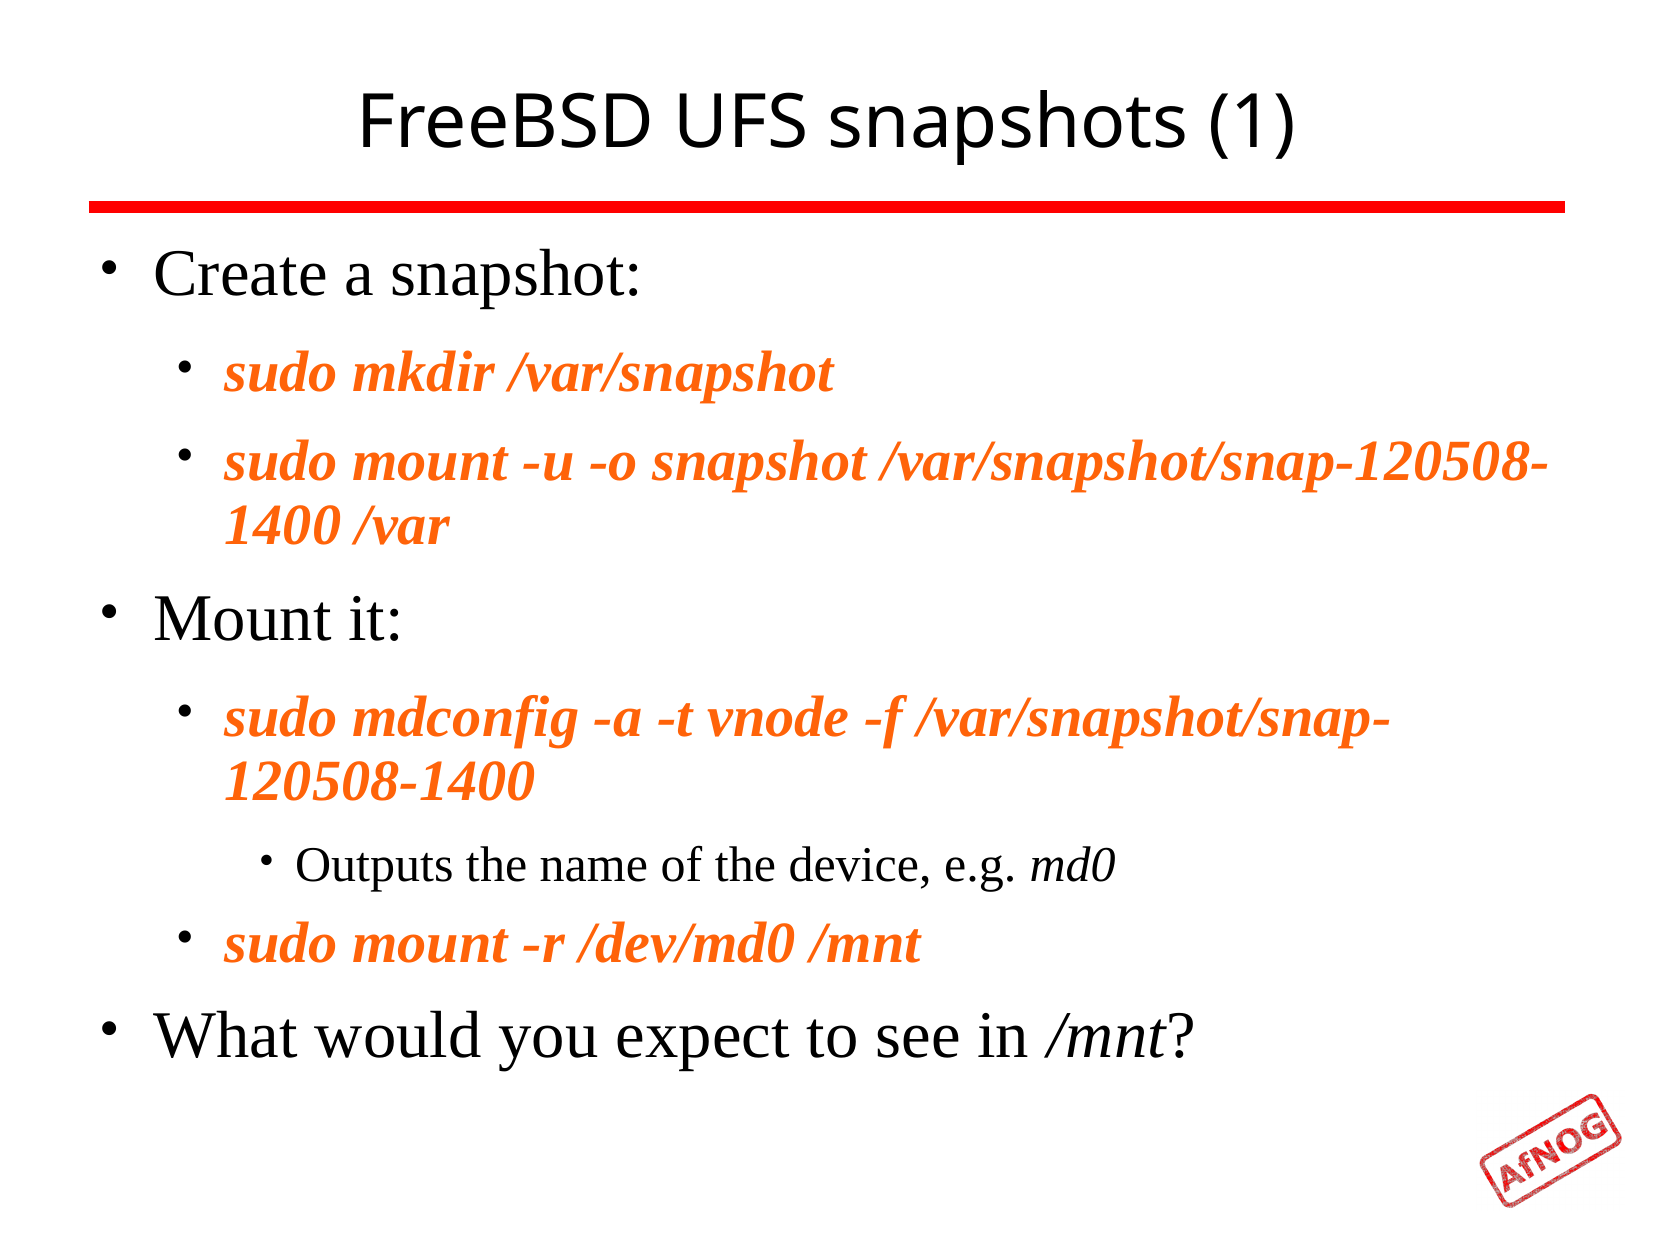

# FreeBSD UFS snapshots (1)
Create a snapshot:
sudo mkdir /var/snapshot
sudo mount -u -o snapshot /var/snapshot/snap-120508-1400 /var
Mount it:
sudo mdconfig -a -t vnode -f /var/snapshot/snap-120508-1400
Outputs the name of the device, e.g. md0
sudo mount -r /dev/md0 /mnt
What would you expect to see in /mnt?